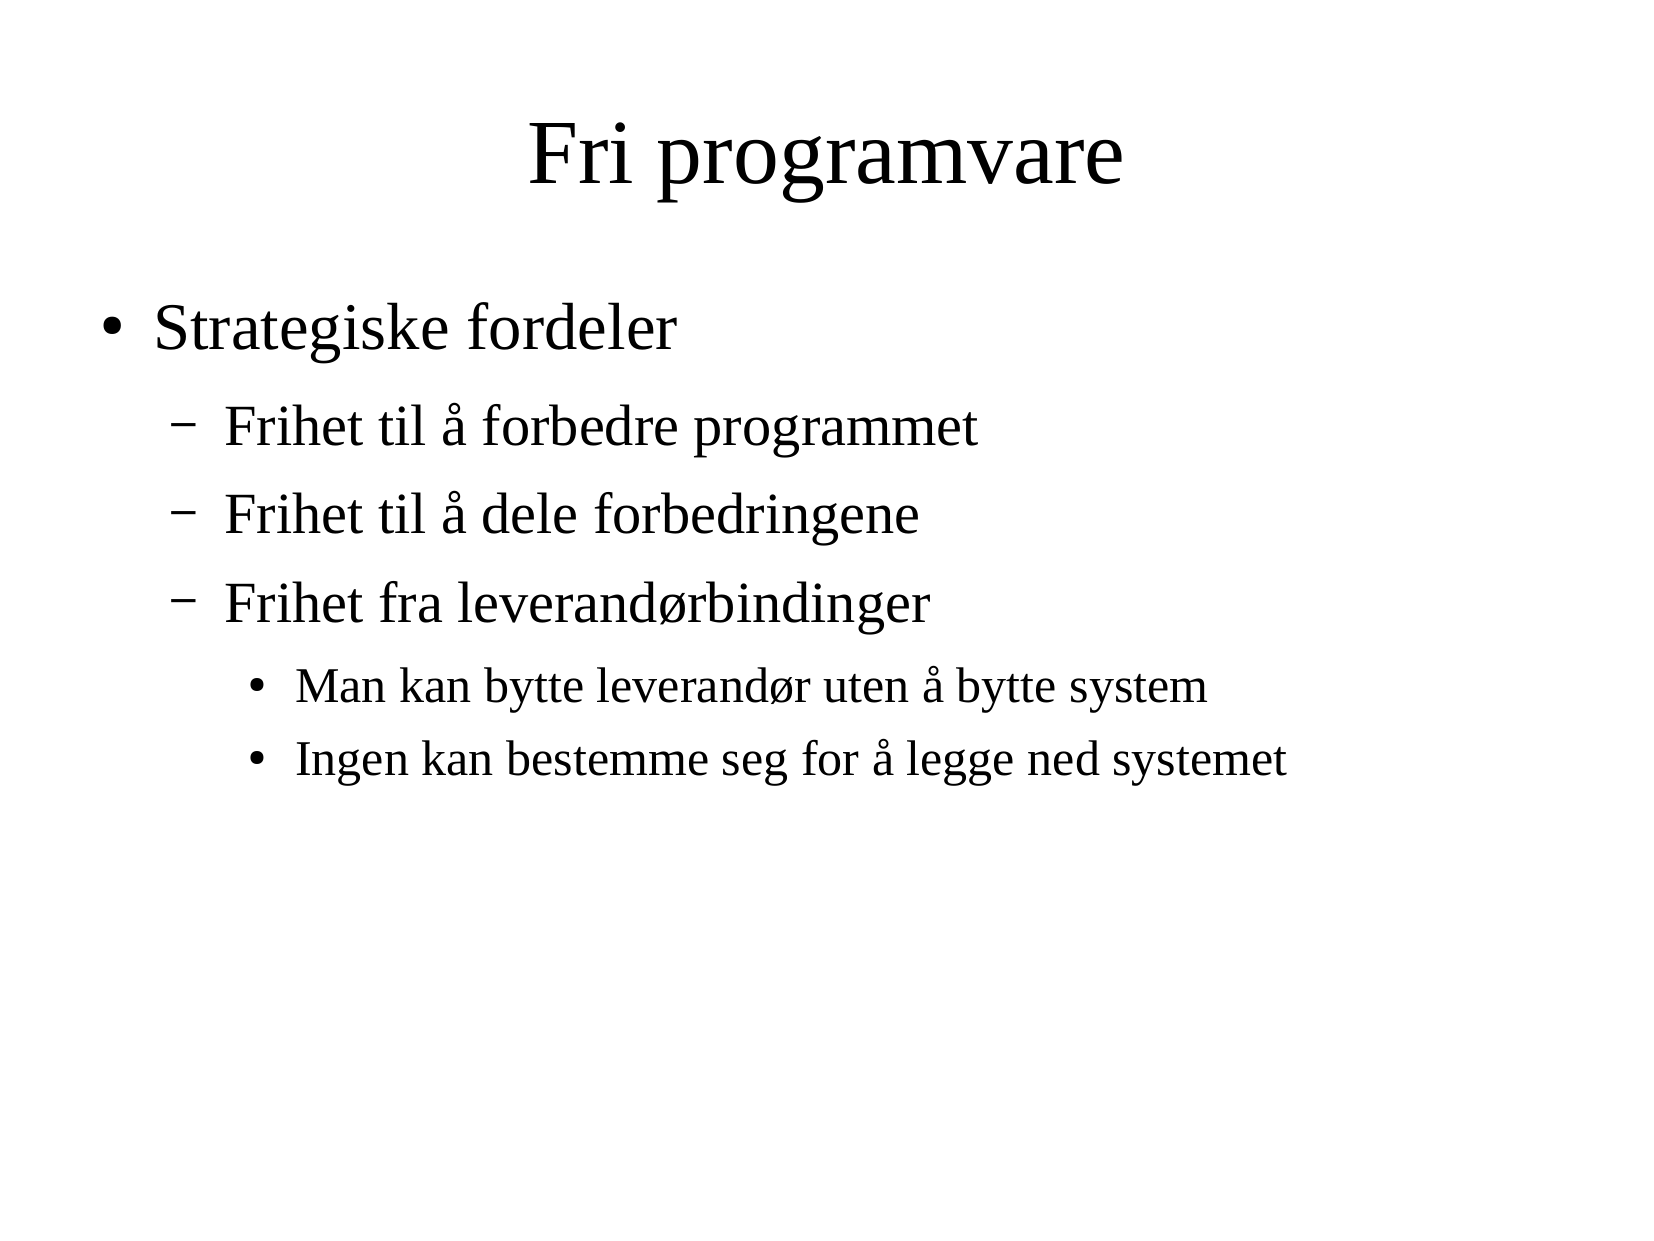

# Fri programvare
Strategiske fordeler
Frihet til å forbedre programmet
Frihet til å dele forbedringene
Frihet fra leverandørbindinger
Man kan bytte leverandør uten å bytte system
Ingen kan bestemme seg for å legge ned systemet